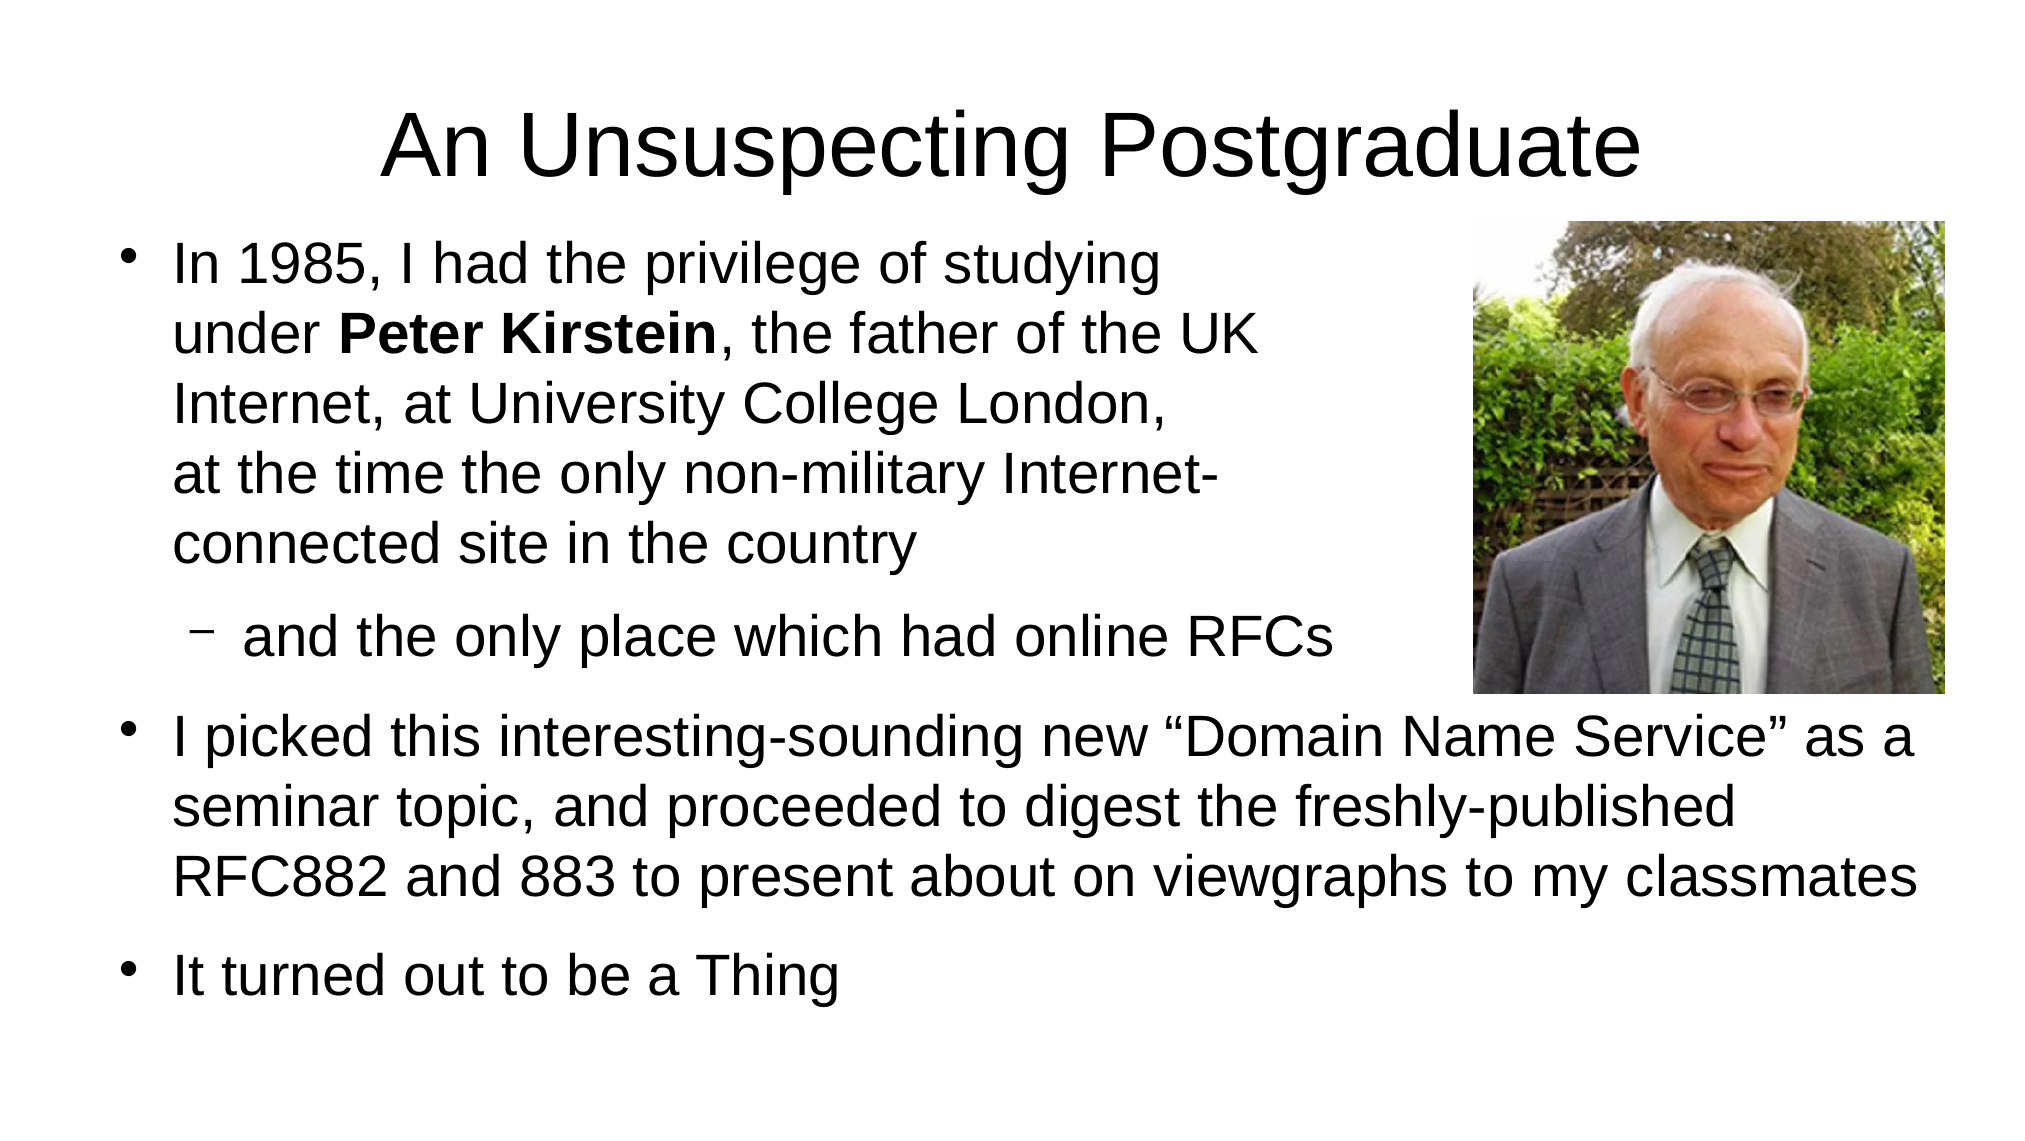

# An Unsuspecting Postgraduate
In 1985, I had the privilege of studying
under Peter Kirstein, the father of the UK
Internet, at University College London,
at the time the only non-military Internet-
connected site in the country
and the only place which had online RFCs
I picked this interesting-sounding new “Domain Name Service” as a seminar topic, and proceeded to digest the freshly-published RFC882 and 883 to present about on viewgraphs to my classmates
It turned out to be a Thing